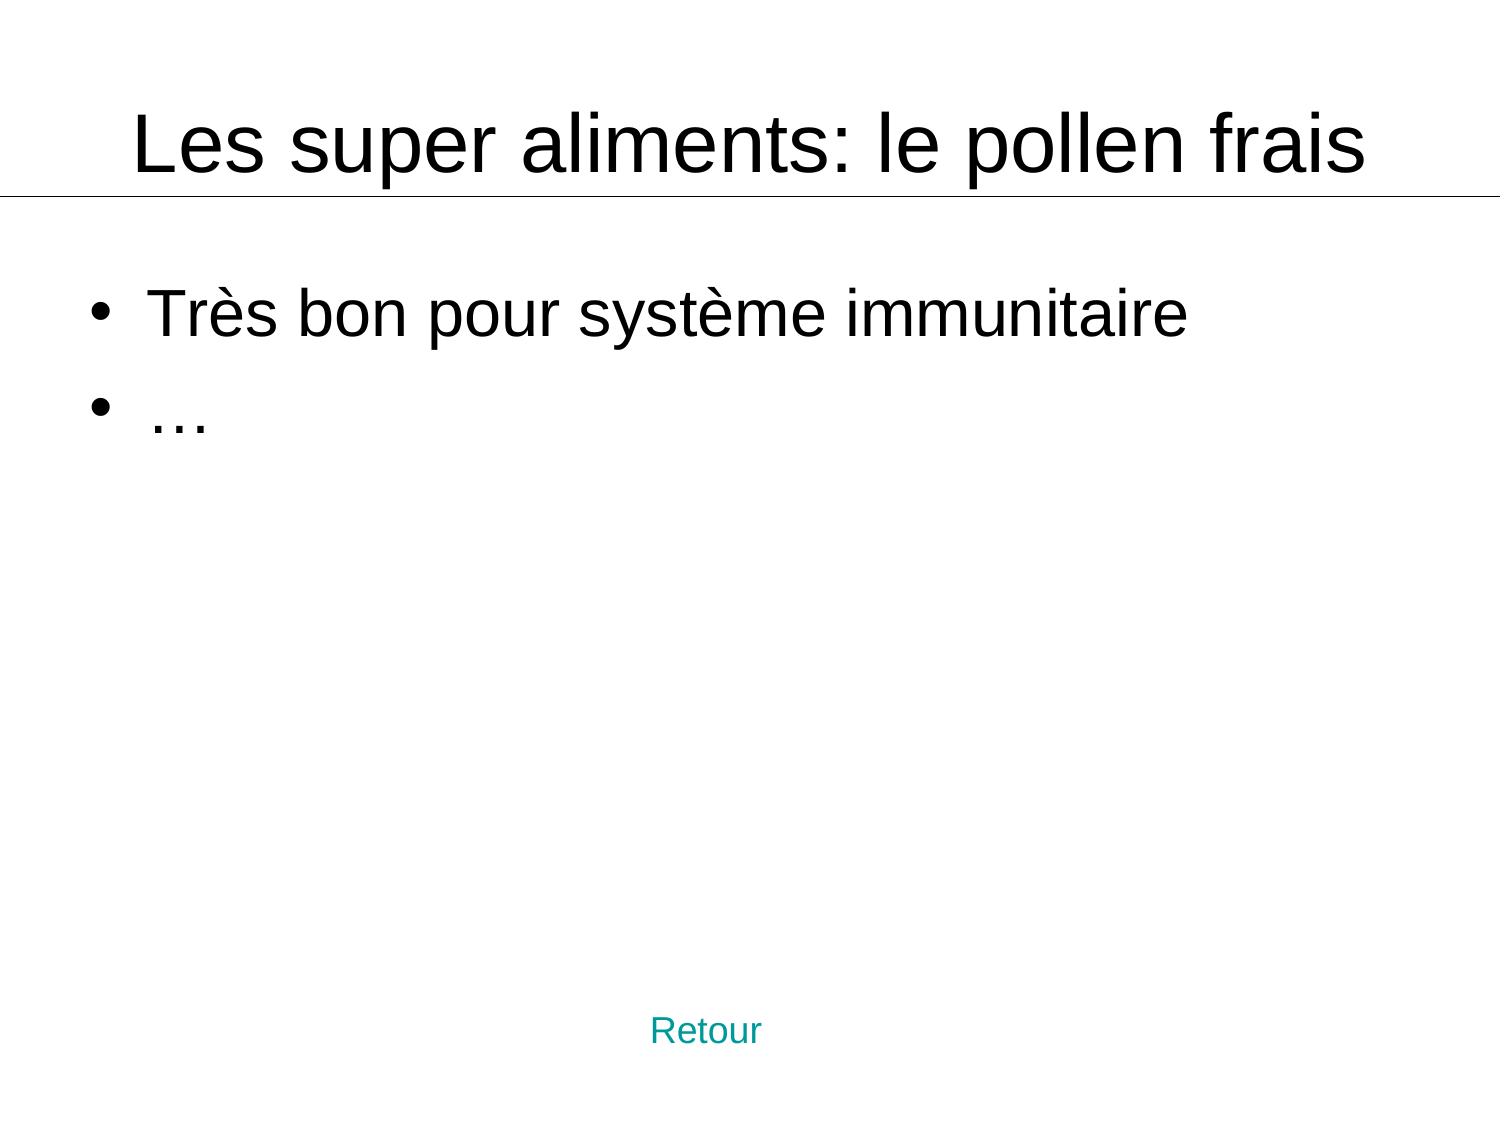

# Les super aliments: le pollen frais
Très bon pour système immunitaire
…
Retour